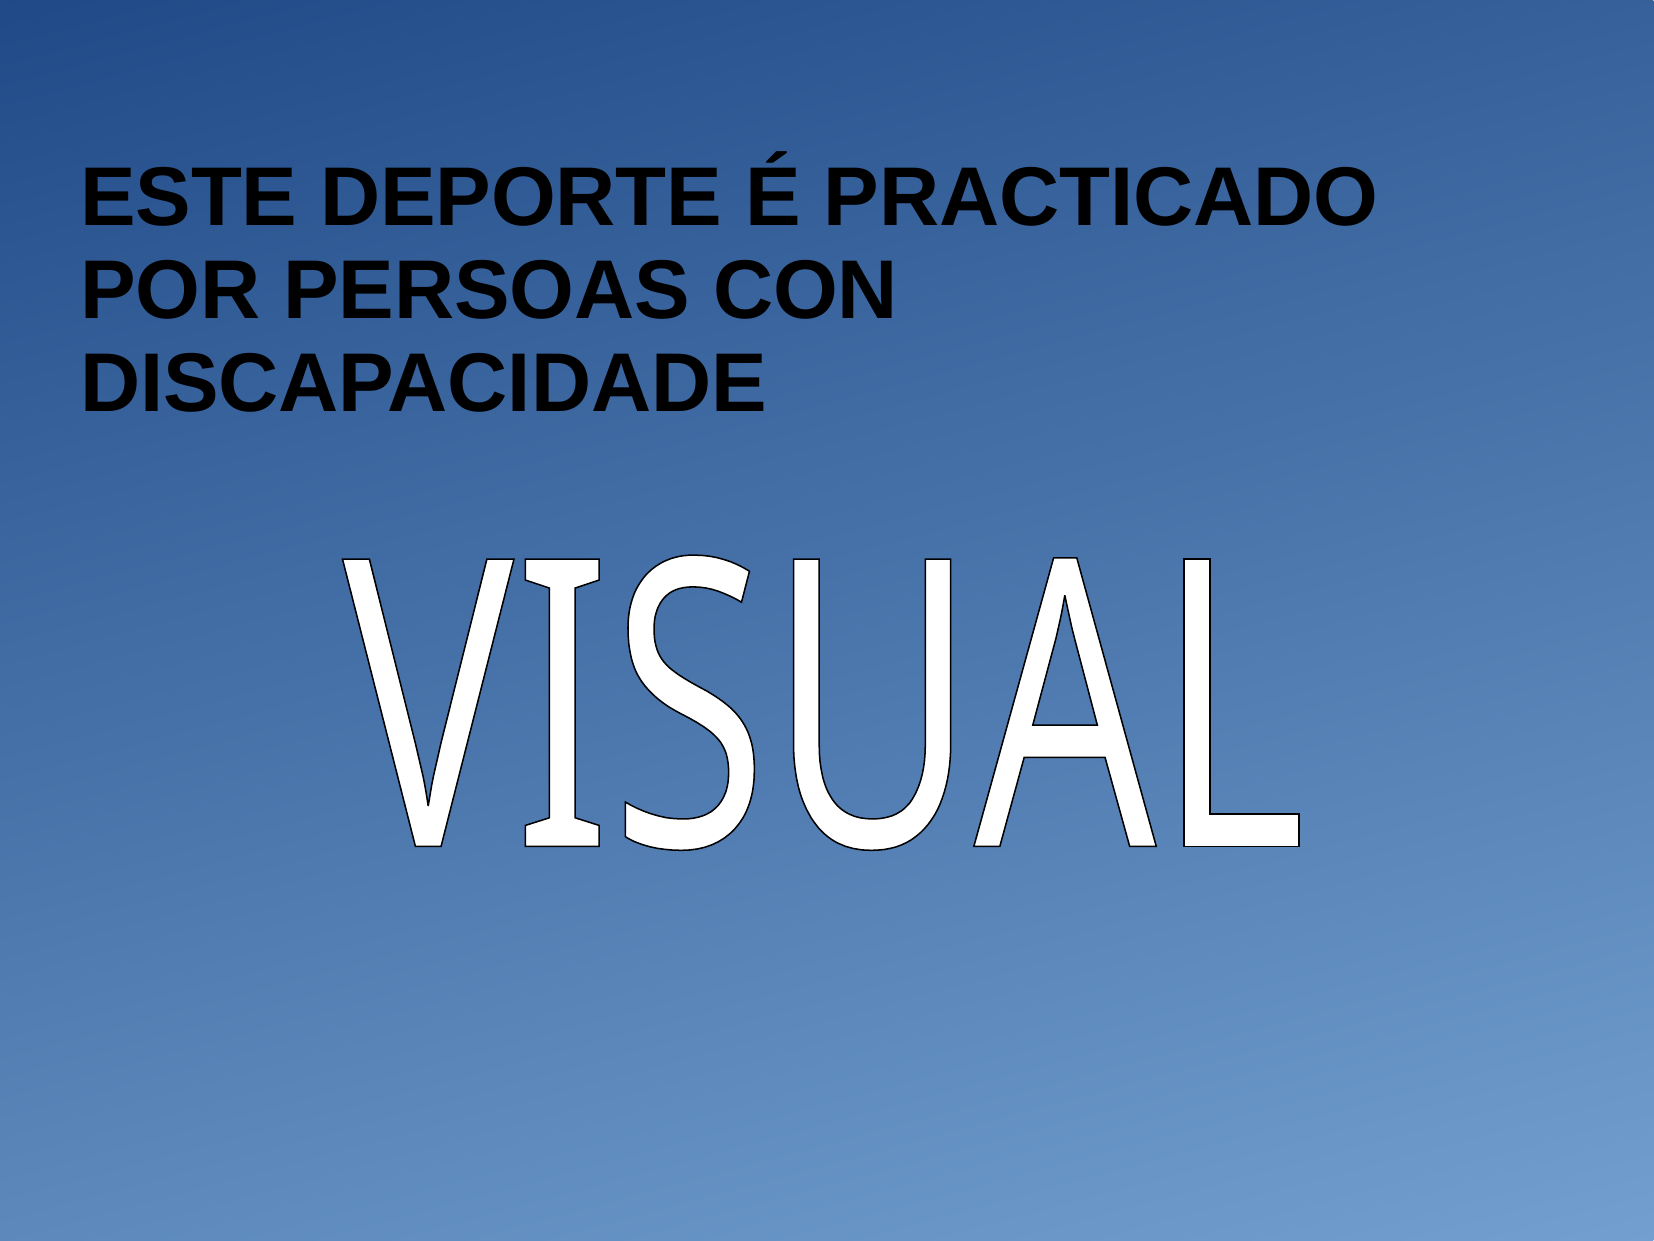

ESTE DEPORTE É PRACTICADO
POR PERSOAS CON
DISCAPACIDADE
VISUAL